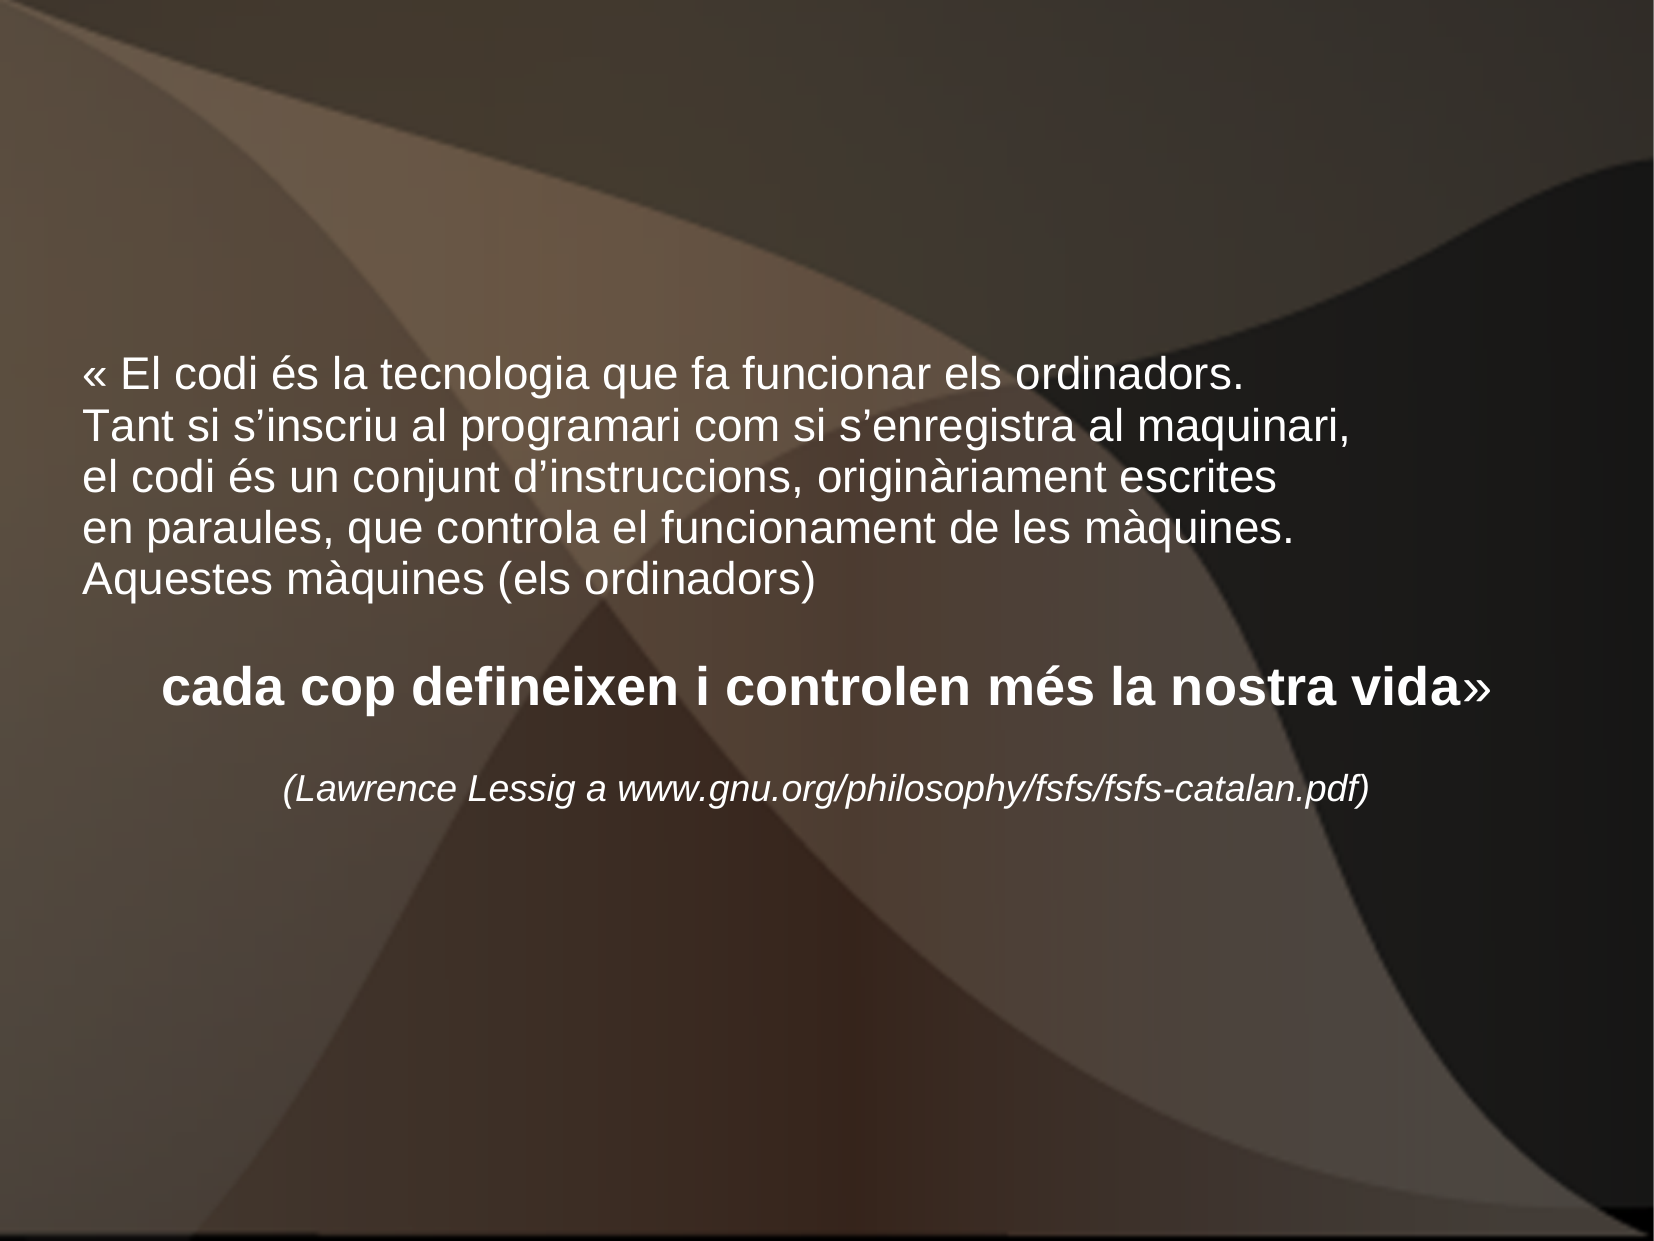

# « El codi és la tecnologia que fa funcionar els ordinadors.
Tant si s’inscriu al programari com si s’enregistra al maquinari,
el codi és un conjunt d’instruccions, originàriament escrites
en paraules, que controla el funcionament de les màquines.
Aquestes màquines (els ordinadors)
cada cop defineixen i controlen més la nostra vida»
(Lawrence Lessig a www.gnu.org/philosophy/fsfs/fsfs-catalan.pdf)